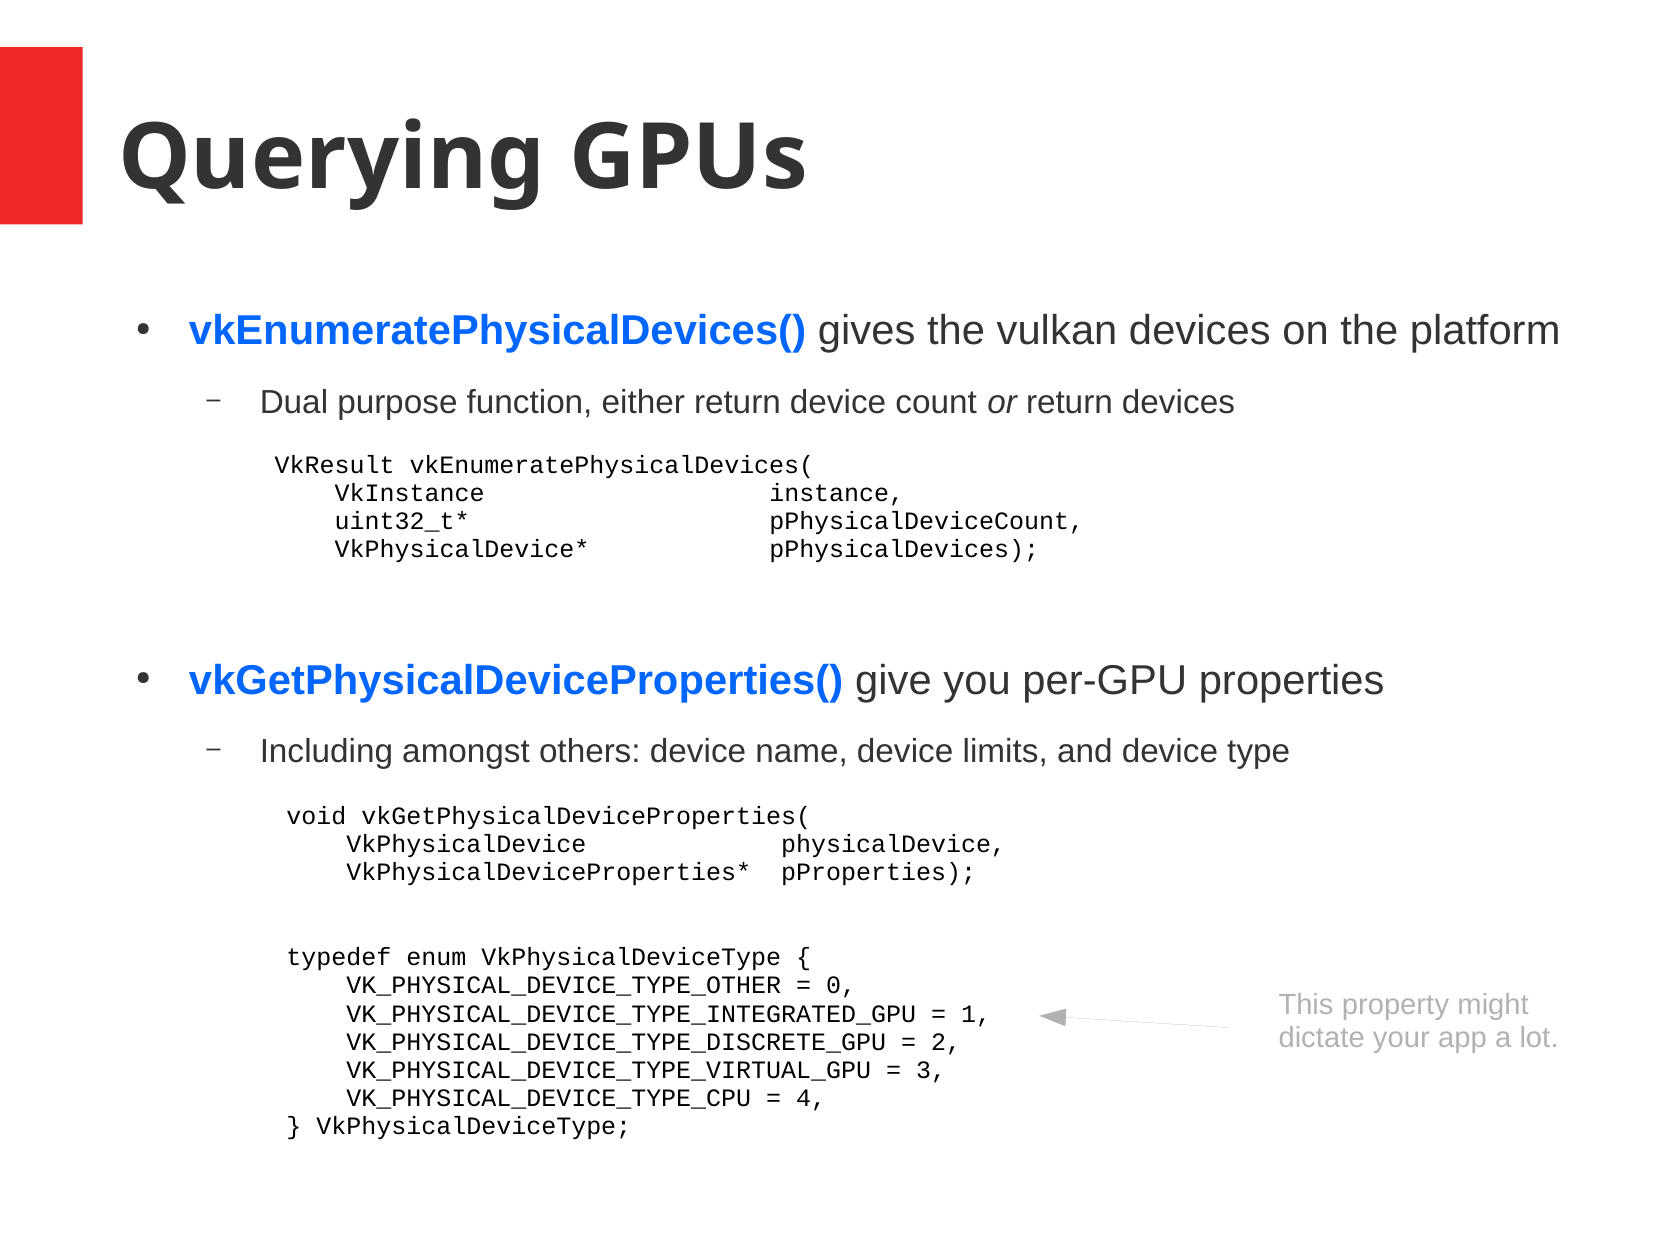

# Querying GPUs
vkEnumeratePhysicalDevices() gives the vulkan devices on the platform
Dual purpose function, either return device count or return devices
vkGetPhysicalDeviceProperties() give you per-GPU properties
Including amongst others: device name, device limits, and device type
VkResult vkEnumeratePhysicalDevices(
 VkInstance instance,
 uint32_t* pPhysicalDeviceCount,
 VkPhysicalDevice* pPhysicalDevices);
void vkGetPhysicalDeviceProperties(
 VkPhysicalDevice physicalDevice,
 VkPhysicalDeviceProperties* pProperties);
typedef enum VkPhysicalDeviceType {
 VK_PHYSICAL_DEVICE_TYPE_OTHER = 0,
 VK_PHYSICAL_DEVICE_TYPE_INTEGRATED_GPU = 1,
 VK_PHYSICAL_DEVICE_TYPE_DISCRETE_GPU = 2,
 VK_PHYSICAL_DEVICE_TYPE_VIRTUAL_GPU = 3,
 VK_PHYSICAL_DEVICE_TYPE_CPU = 4,
} VkPhysicalDeviceType;
This property might dictate your app a lot.